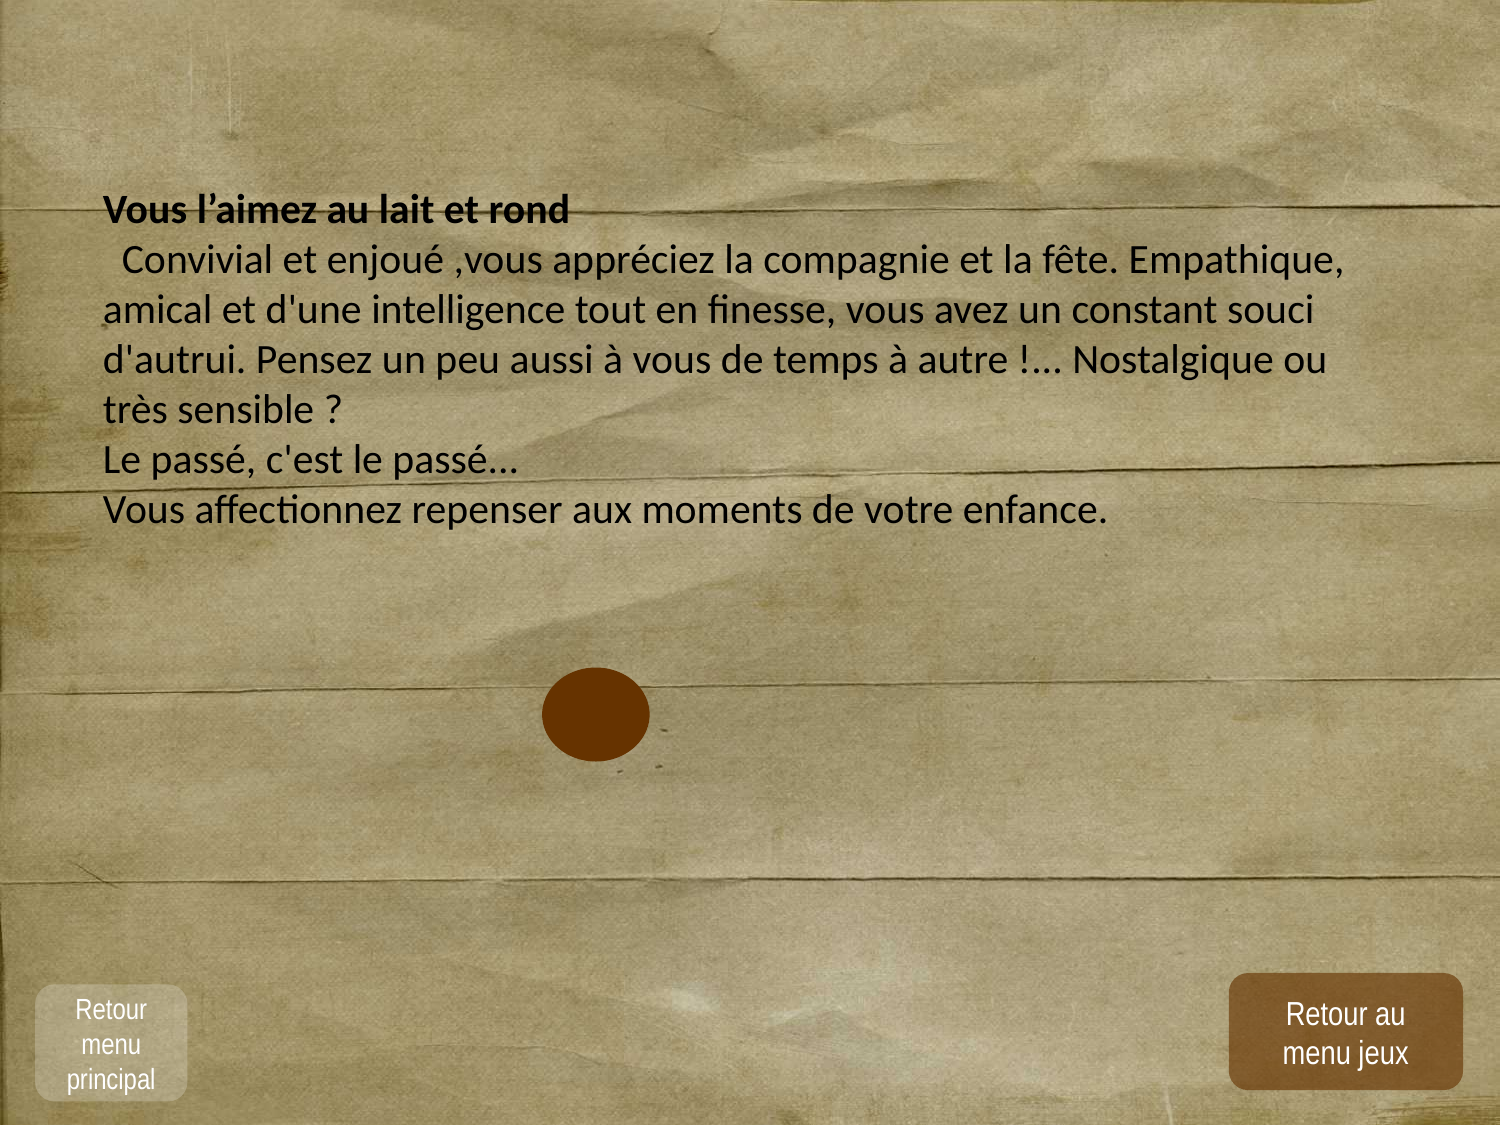

Vous l’aimez au lait et rond
  Convivial et enjoué ,vous appréciez la compagnie et la fête. Empathique, amical et d'une intelligence tout en finesse, vous avez un constant souci d'autrui. Pensez un peu aussi à vous de temps à autre !... Nostalgique ou très sensible ?
Le passé, c'est le passé...
Vous affectionnez repenser aux moments de votre enfance.
Retour au menu jeux
Retour menu
principal